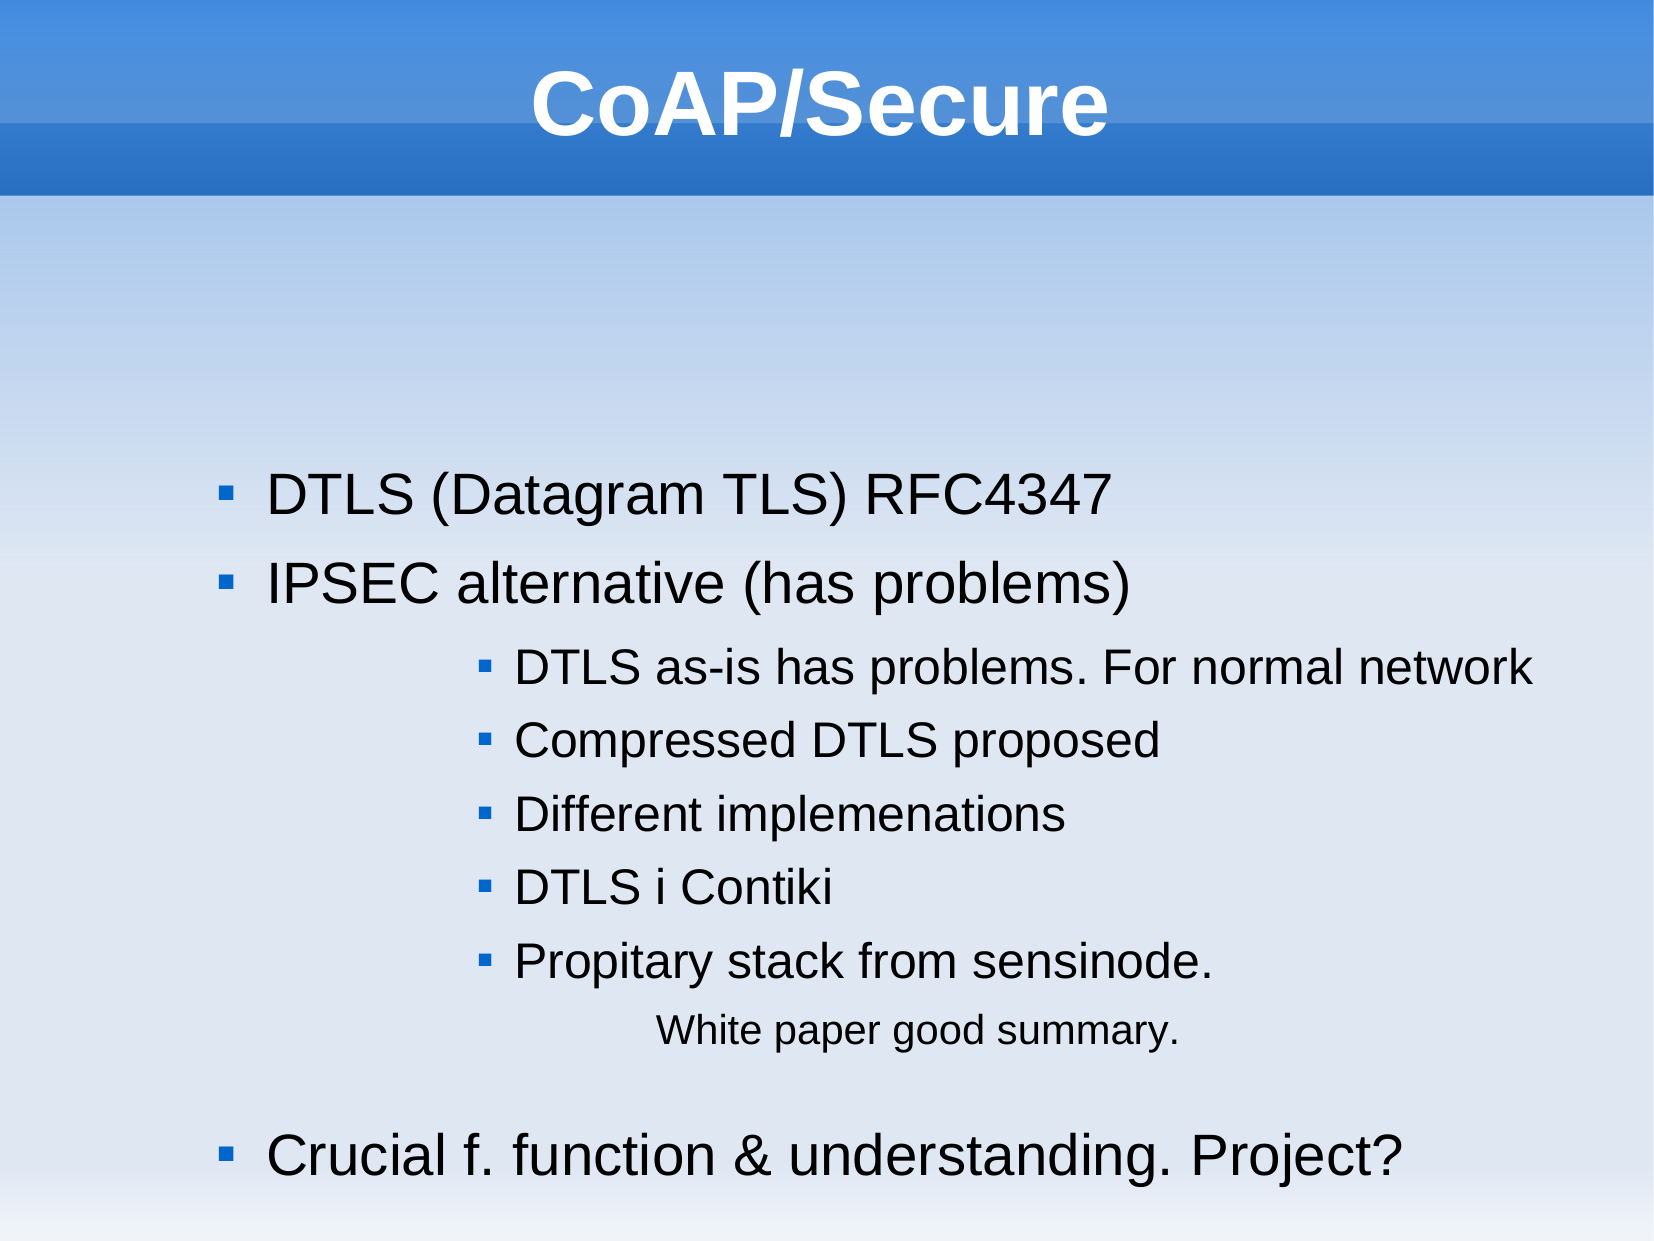

# CoAP/Secure
DTLS (Datagram TLS) RFC4347
IPSEC alternative (has problems)
DTLS as-is has problems. For normal network
Compressed DTLS proposed
Different implemenations
DTLS i Contiki
Propitary stack from sensinode.
White paper good summary.
Crucial f. function & understanding. Project?